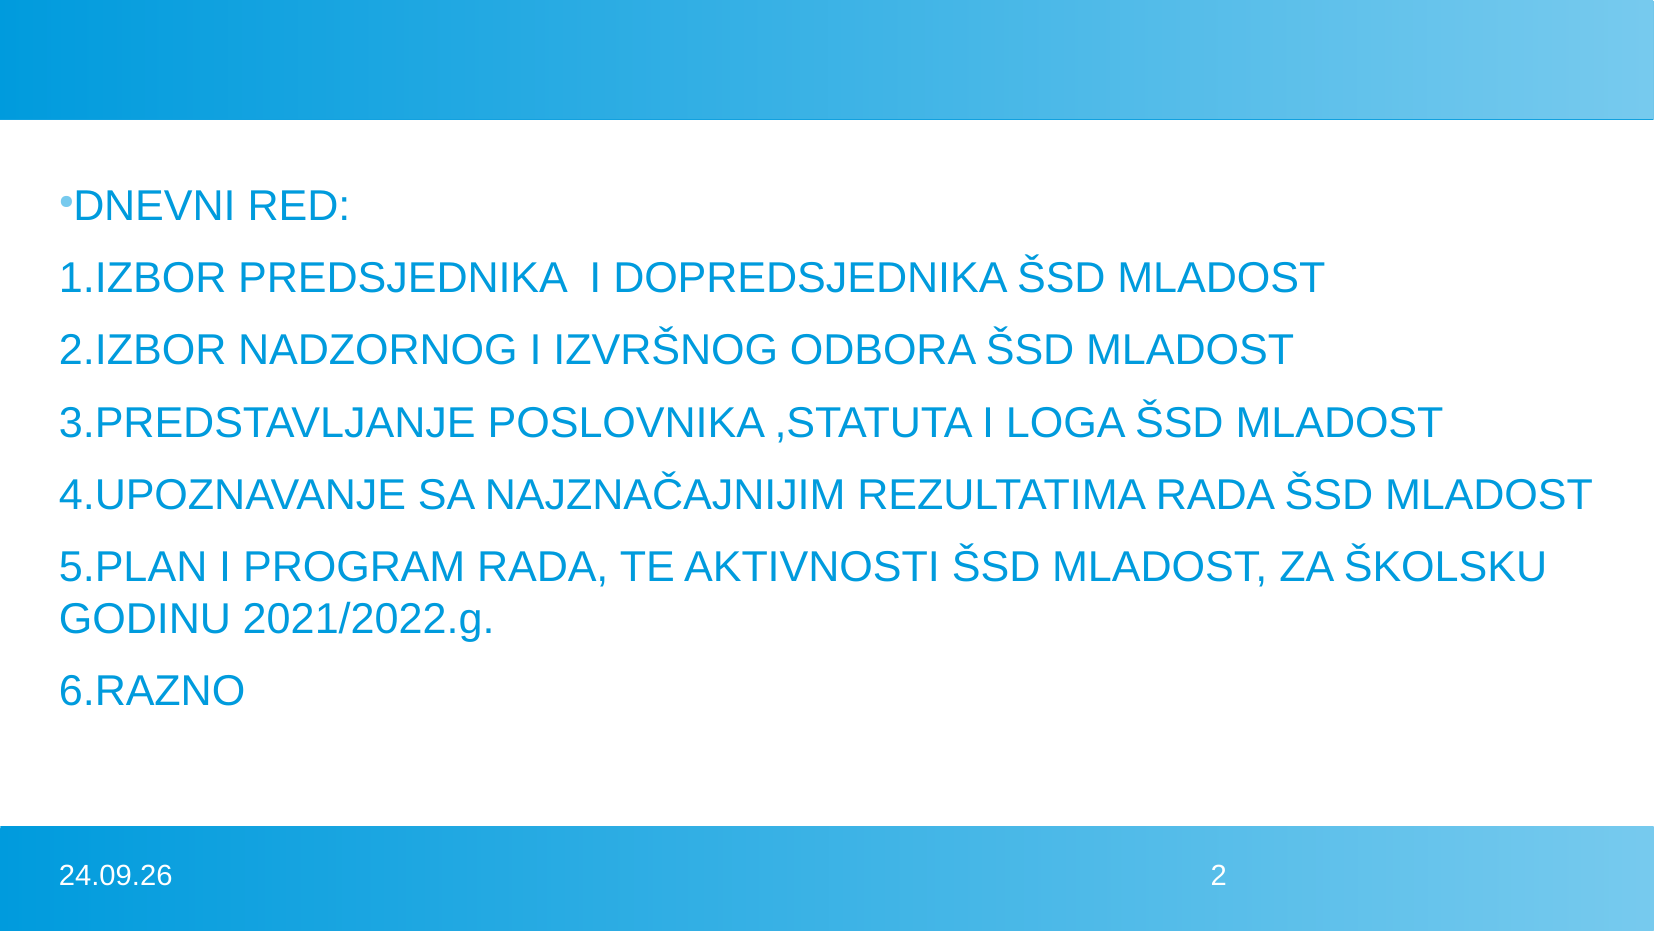

#
DNEVNI RED:
1.IZBOR PREDSJEDNIKA I DOPREDSJEDNIKA ŠSD MLADOST
2.IZBOR NADZORNOG I IZVRŠNOG ODBORA ŠSD MLADOST
3.PREDSTAVLJANJE POSLOVNIKA ,STATUTA I LOGA ŠSD MLADOST
4.UPOZNAVANJE SA NAJZNAČAJNIJIM REZULTATIMA RADA ŠSD MLADOST
5.PLAN I PROGRAM RADA, TE AKTIVNOSTI ŠSD MLADOST, ZA ŠKOLSKU GODINU 2021/2022.g.
6.RAZNO
1